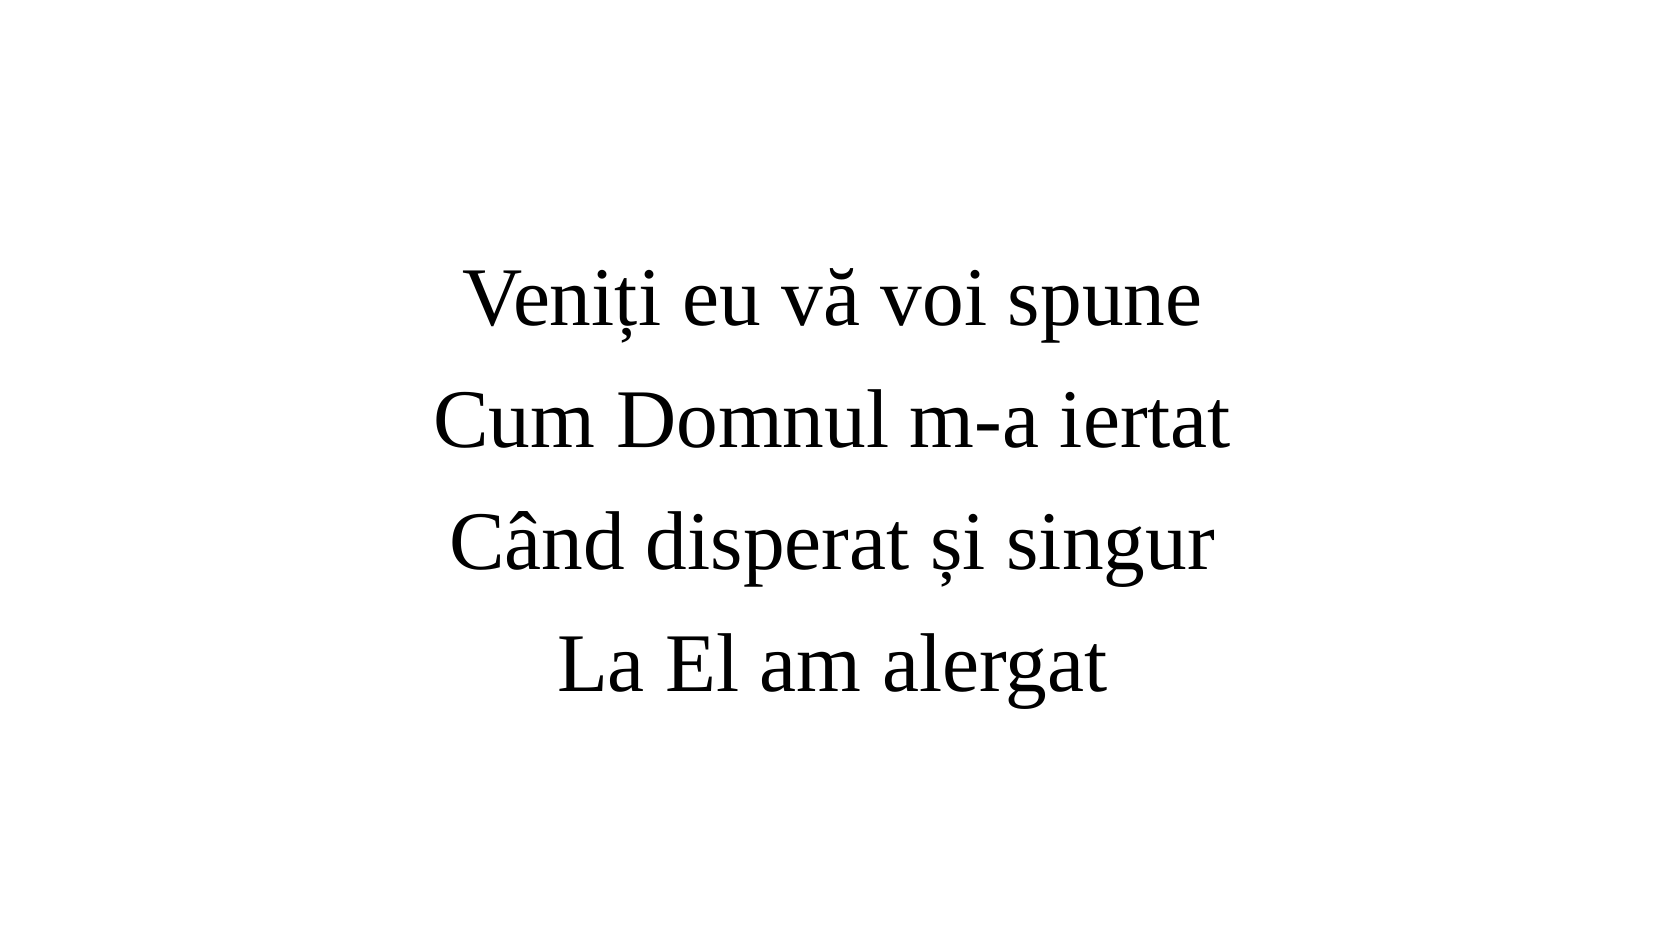

# Veniți eu vă voi spune
Cum Domnul m-a iertat
Când disperat și singur
La El am alergat